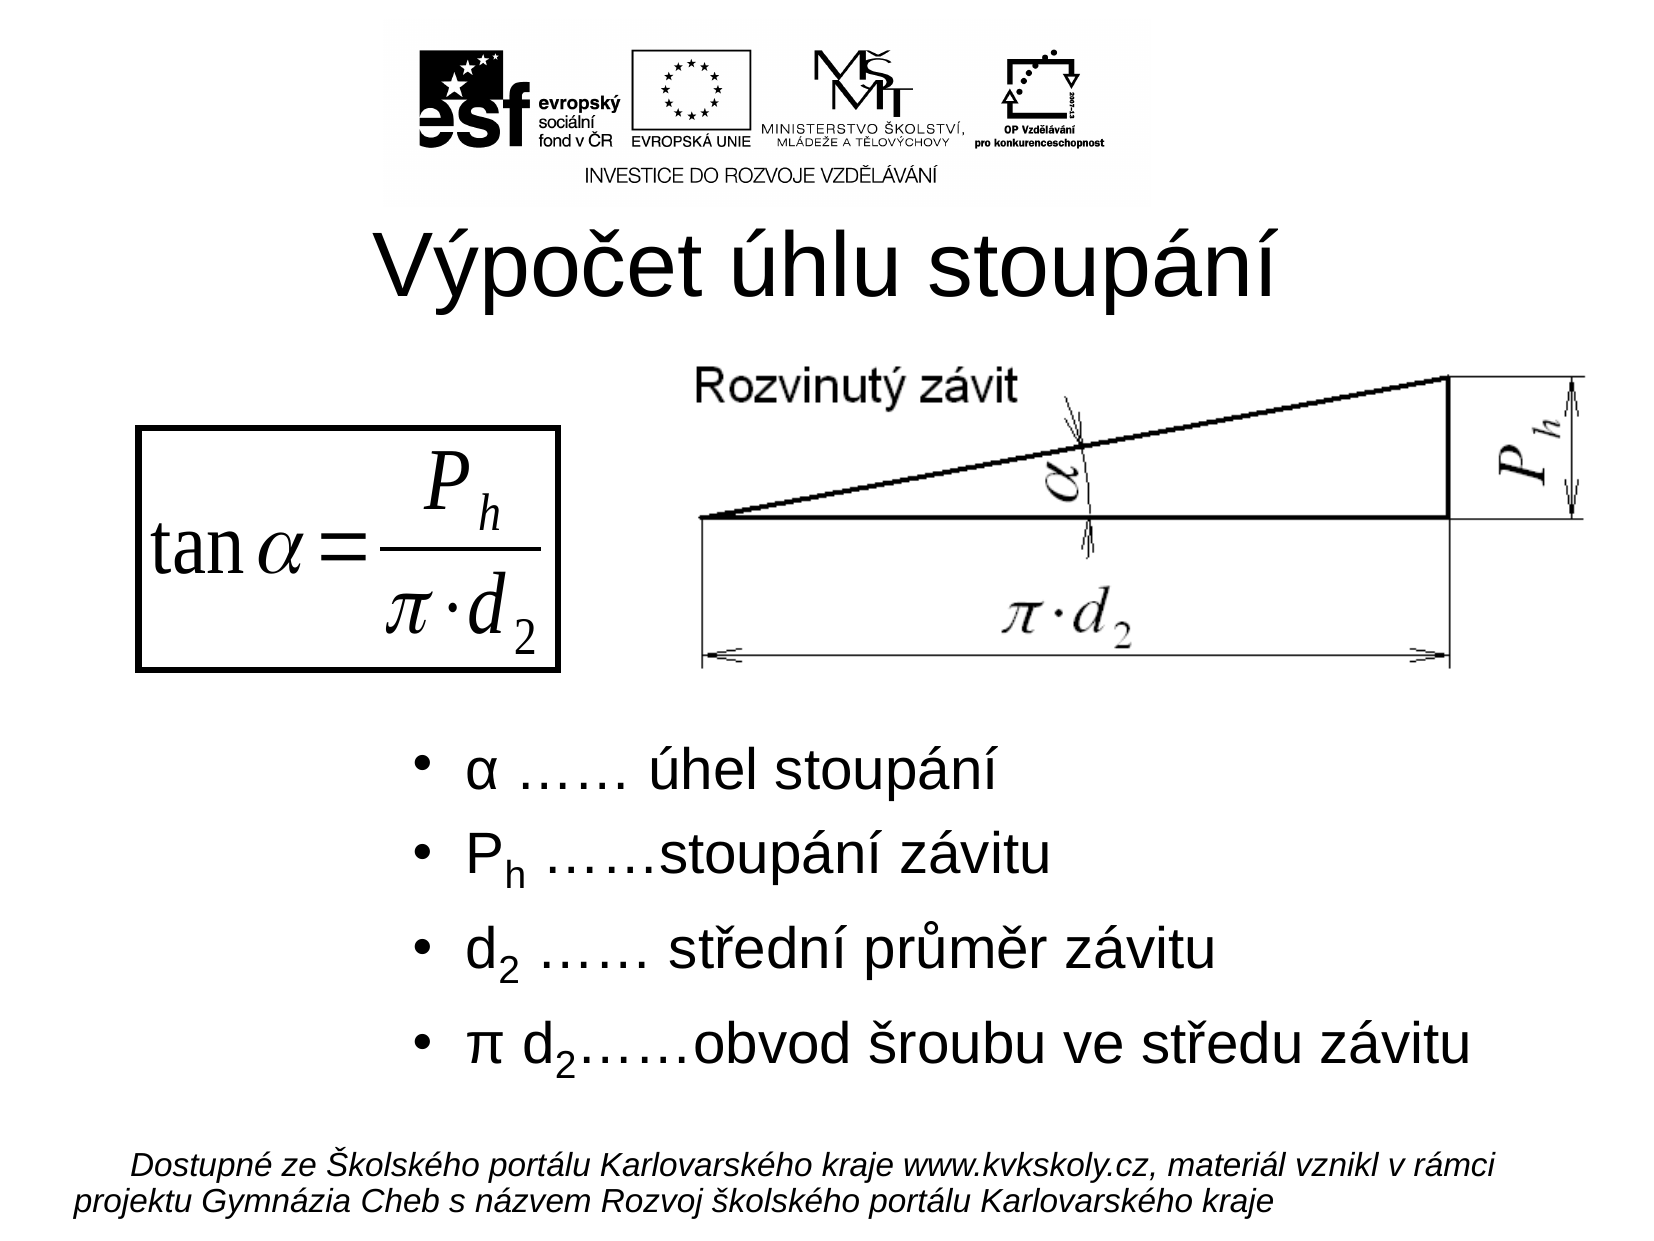

# Výpočet úhlu stoupání
α …… úhel stoupání
Ph ……stoupání závitu
d2 …… střední průměr závitu
π d2……obvod šroubu ve středu závitu
	Dostupné ze Školského portálu Karlovarského kraje www.kvkskoly.cz, materiál vznikl v rámci projektu Gymnázia Cheb s názvem Rozvoj školského portálu Karlovarského kraje